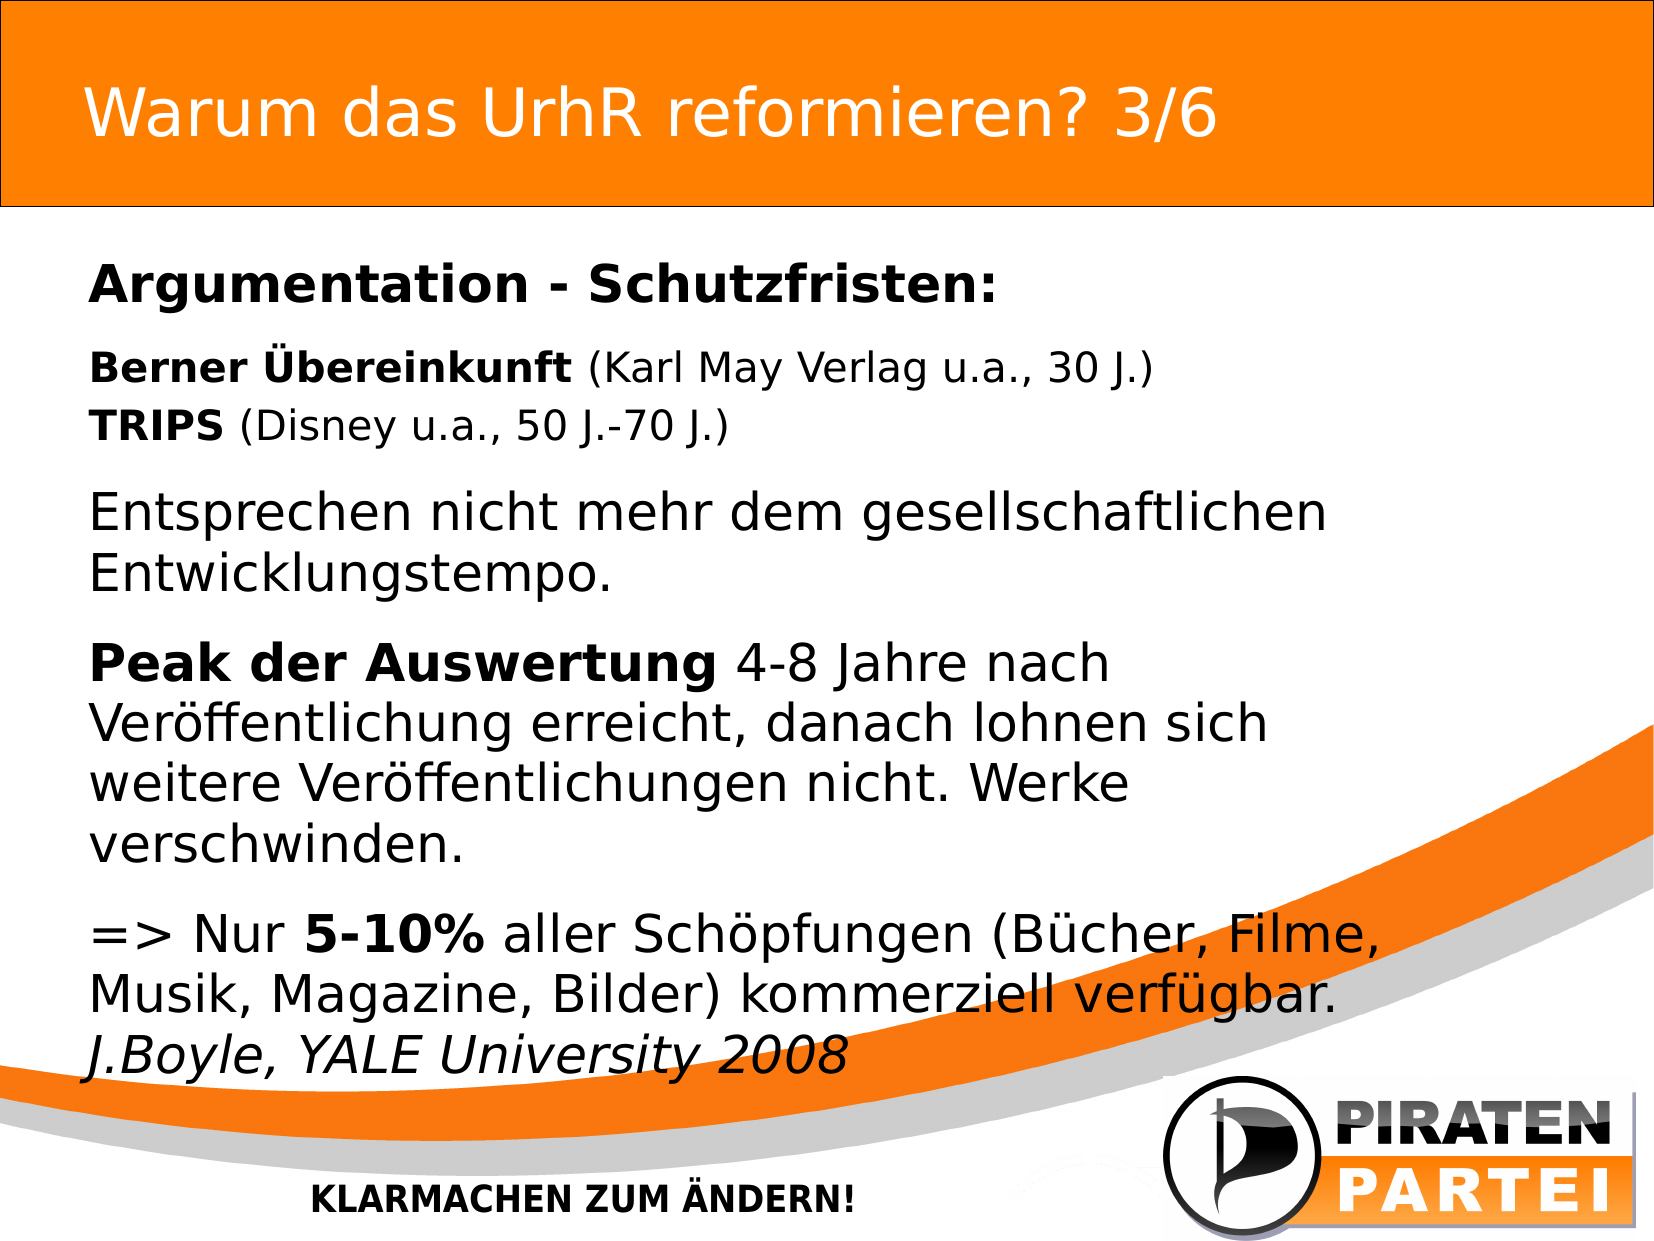

# Warum das UrhR reformieren? 3/6
Argumentation - Schutzfristen:
Berner Übereinkunft (Karl May Verlag u.a., 30 J.) TRIPS (Disney u.a., 50 J.-70 J.)
Entsprechen nicht mehr dem gesellschaftlichen Entwicklungstempo.
Peak der Auswertung 4-8 Jahre nach Veröffentlichung erreicht, danach lohnen sich weitere Veröffentlichungen nicht. Werke verschwinden.
=> Nur 5-10% aller Schöpfungen (Bücher, Filme, Musik, Magazine, Bilder) kommerziell verfügbar. J.Boyle, YALE University 2008